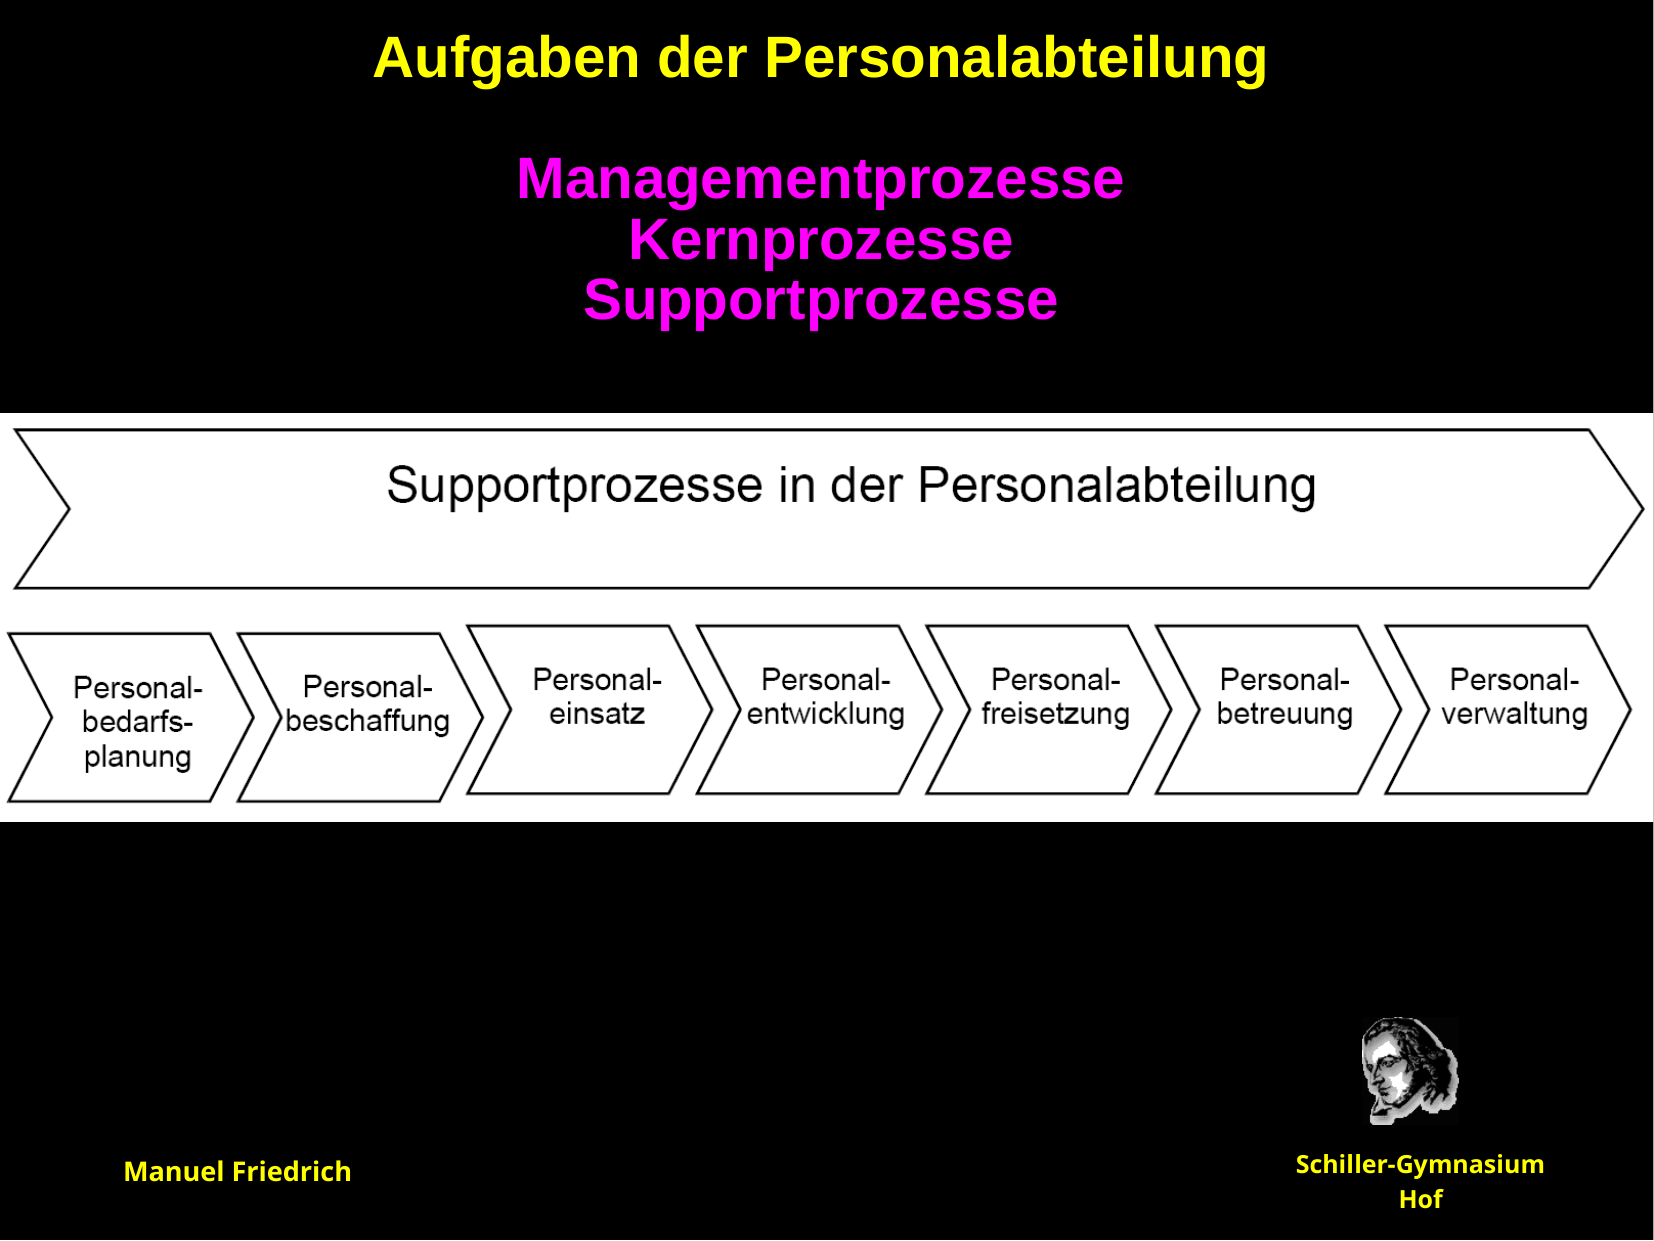

Aufgaben der Personalabteilung
Managementprozesse
Kernprozesse
Supportprozesse
Schiller-Gymnasium
Hof
Manuel Friedrich